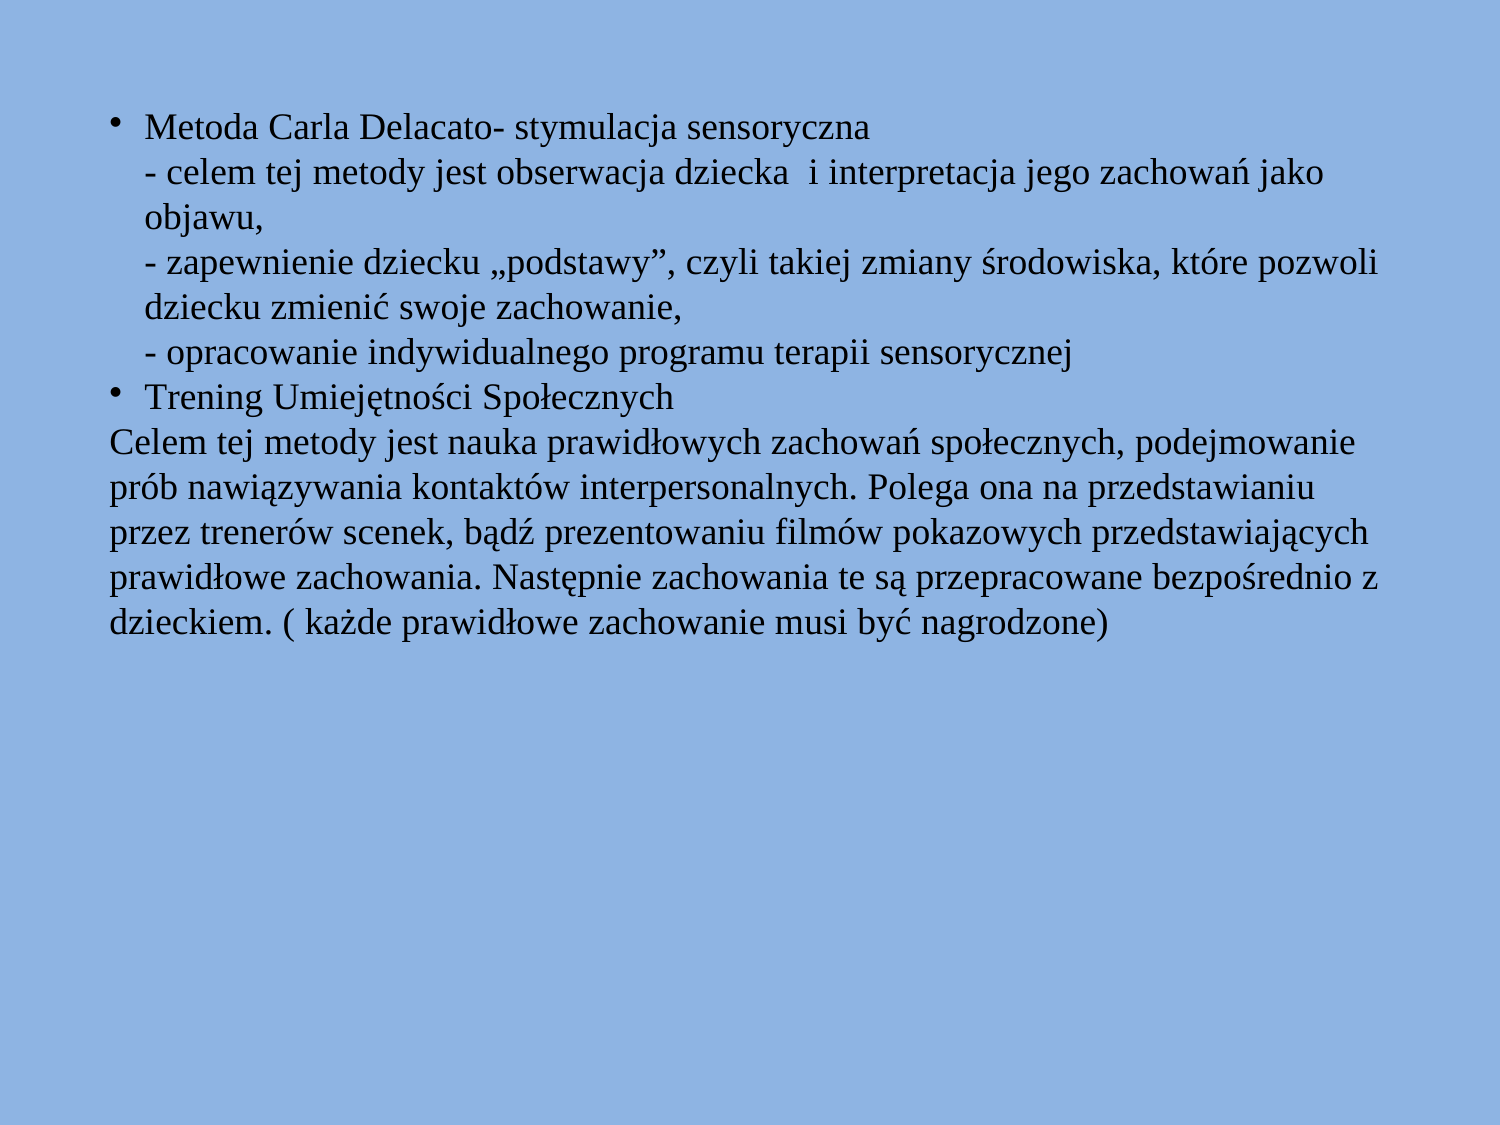

Metoda Carla Delacato- stymulacja sensoryczna
- celem tej metody jest obserwacja dziecka i interpretacja jego zachowań jako objawu,
- zapewnienie dziecku „podstawy”, czyli takiej zmiany środowiska, które pozwoli dziecku zmienić swoje zachowanie,
- opracowanie indywidualnego programu terapii sensorycznej
Trening Umiejętności Społecznych
Celem tej metody jest nauka prawidłowych zachowań społecznych, podejmowanie prób nawiązywania kontaktów interpersonalnych. Polega ona na przedstawianiu przez trenerów scenek, bądź prezentowaniu filmów pokazowych przedstawiających prawidłowe zachowania. Następnie zachowania te są przepracowane bezpośrednio z dzieckiem. ( każde prawidłowe zachowanie musi być nagrodzone)